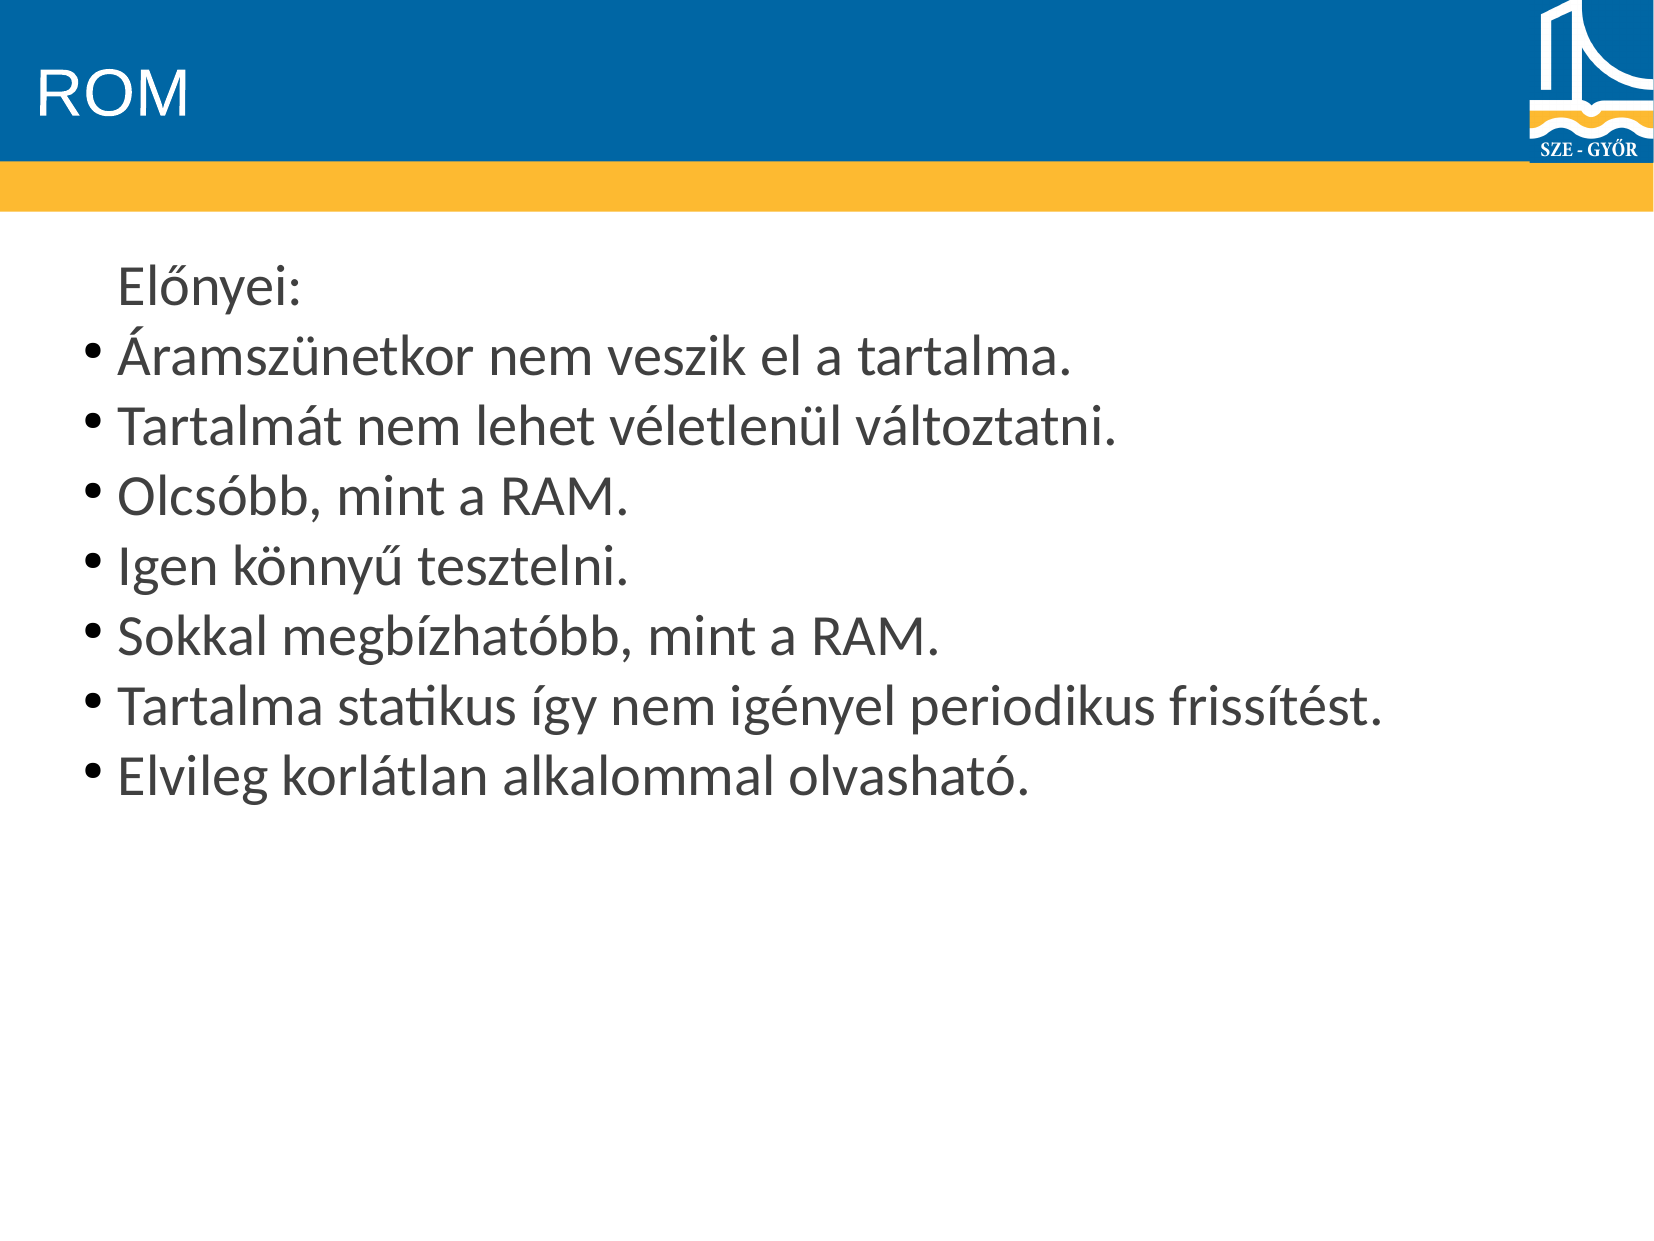

ROM
Előnyei:
Áramszünetkor nem veszik el a tartalma.
Tartalmát nem lehet véletlenül változtatni.
Olcsóbb, mint a RAM.
Igen könnyű tesztelni.
Sokkal megbízhatóbb, mint a RAM.
Tartalma statikus így nem igényel periodikus frissítést.
Elvileg korlátlan alkalommal olvasható.